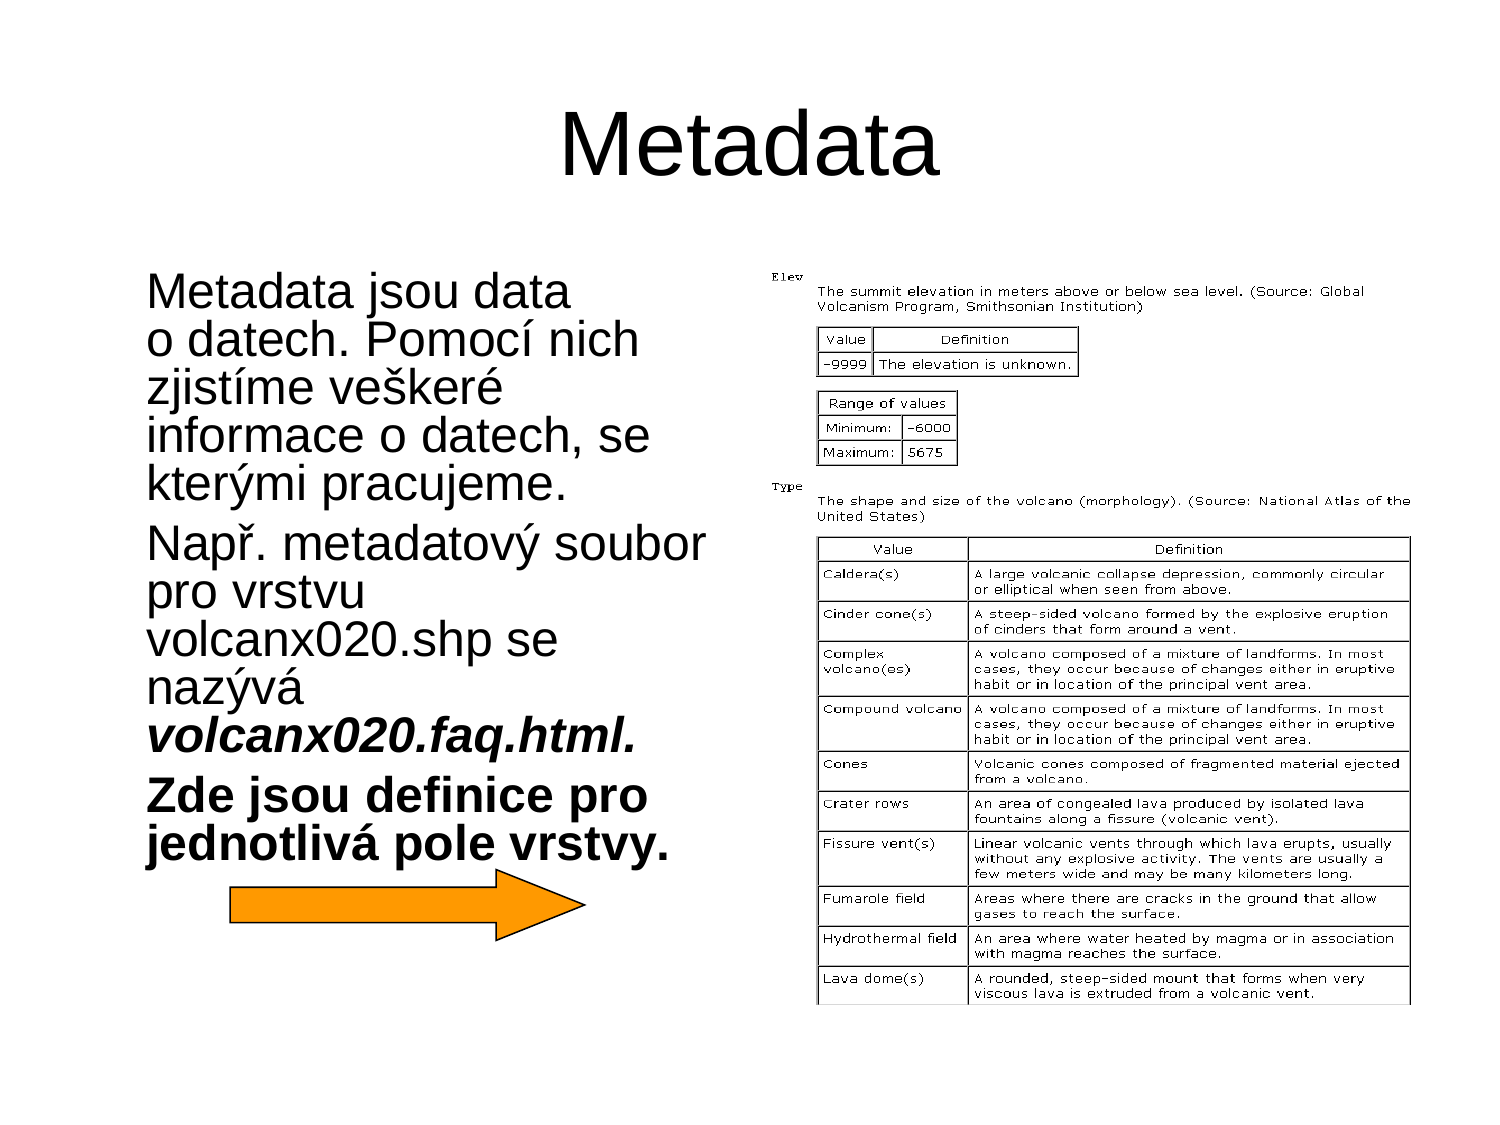

# Metadata
	Metadata jsou data
o datech. Pomocí nich zjistíme veškeré informace o datech, se kterými pracujeme.
	Např. metadatový soubor pro vrstvu volcanx020.shp se nazývá volcanx020.faq.html.
	Zde jsou definice pro jednotlivá pole vrstvy.